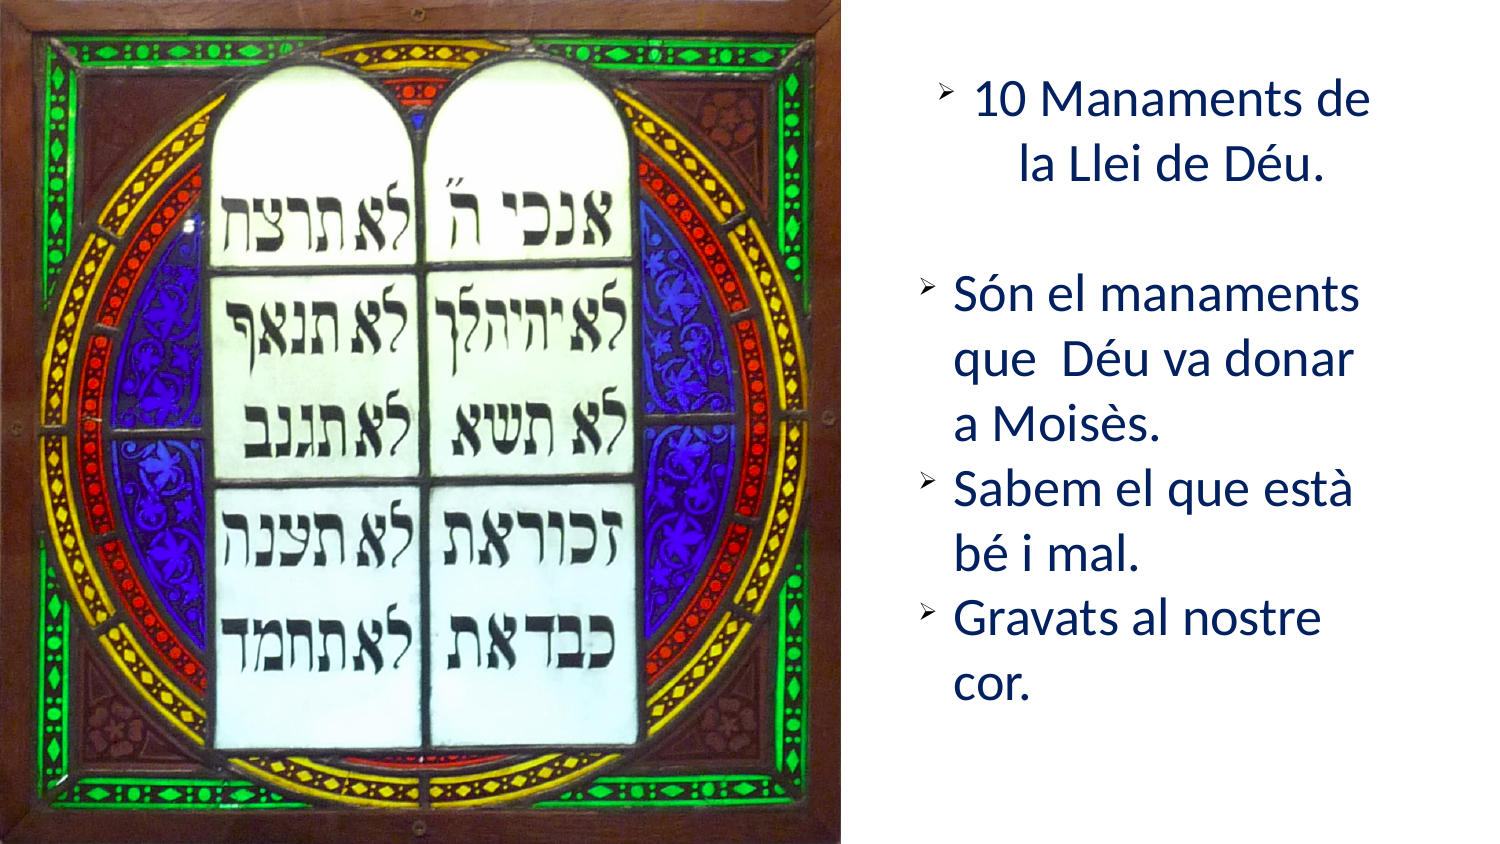

10 Manaments de la Llei de Déu.
Són el manaments que Déu va donar a Moisès.
Sabem el que està bé i mal.
Gravats al nostre cor.